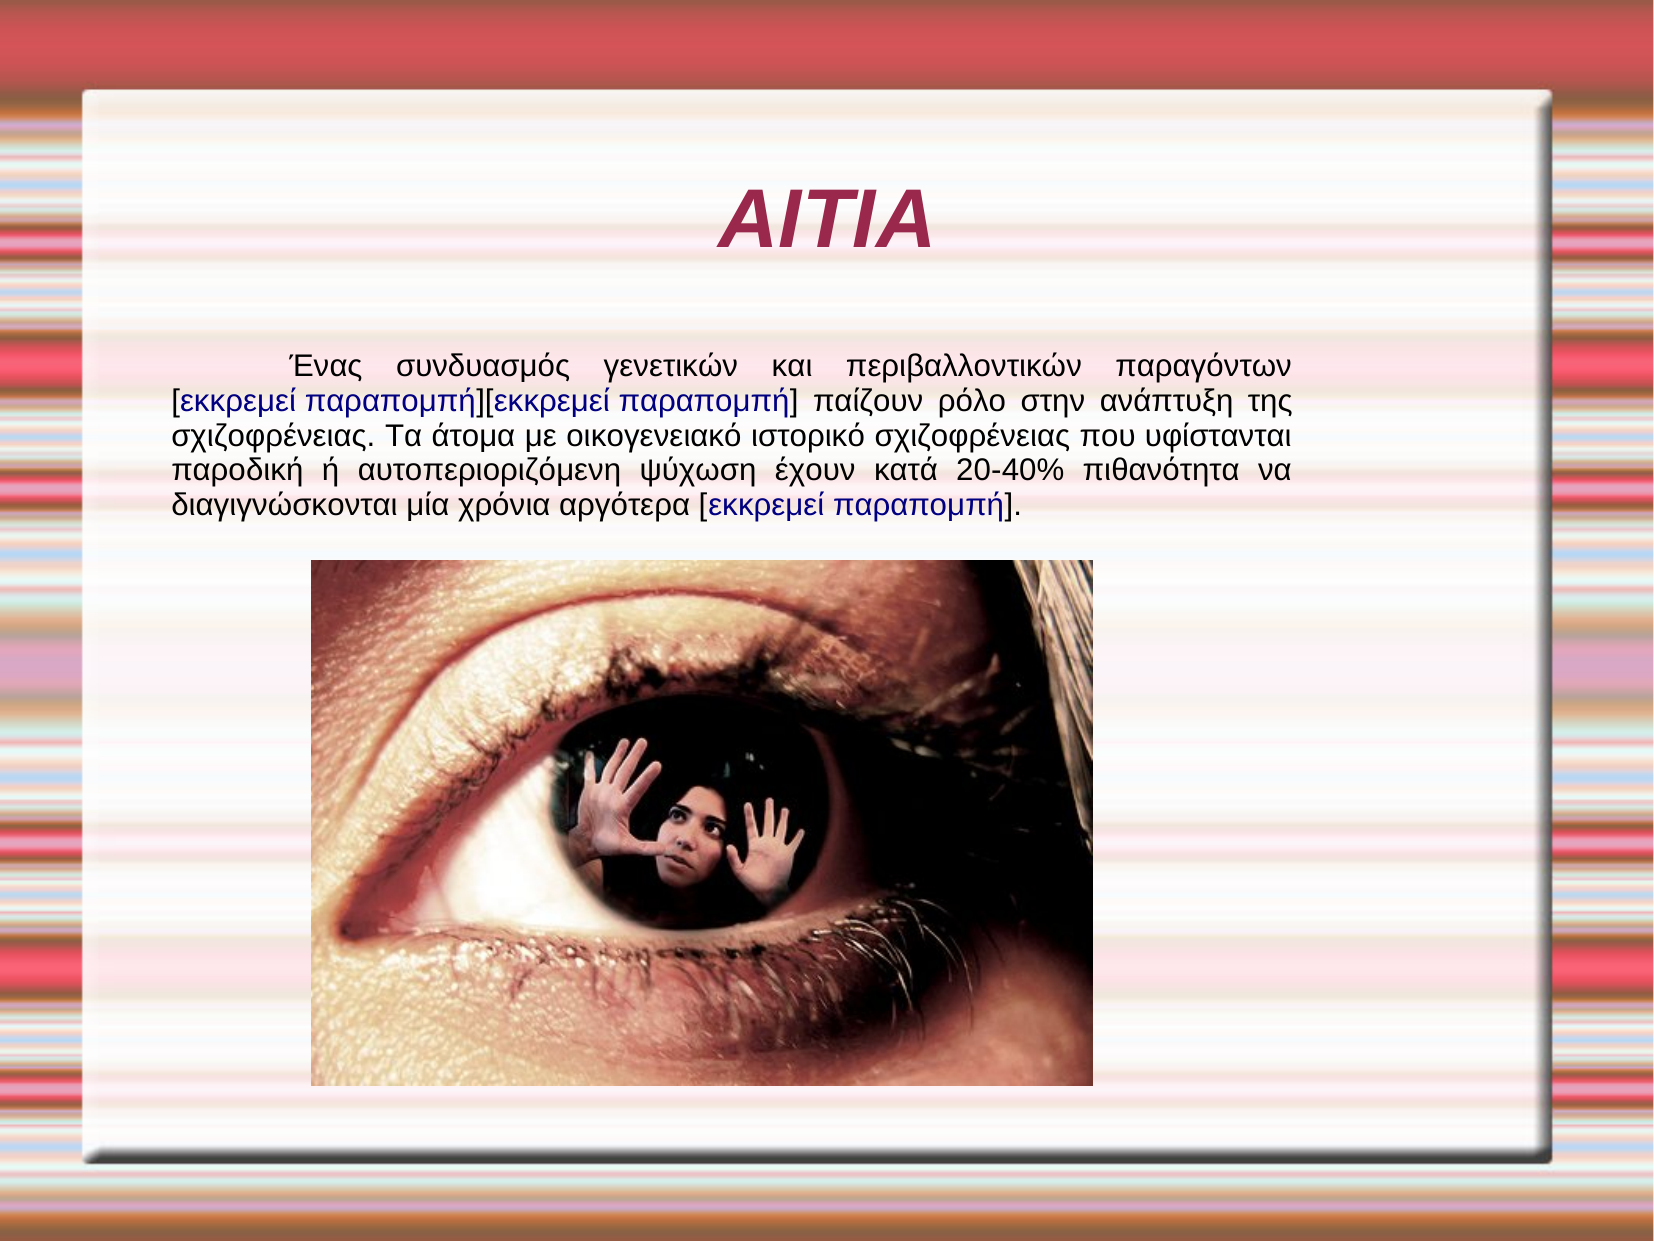

# ΑΙΤΙΑ
	Ένας συνδυασμός γενετικών και περιβαλλοντικών παραγόντων
[εκκρεμεί παραπομπή][εκκρεμεί παραπομπή] παίζουν ρόλο στην ανάπτυξη της σχιζοφρένειας. Τα άτομα με οικογενειακό ιστορικό σχιζοφρένειας που υφίστανται παροδική ή αυτοπεριοριζόμενη ψύχωση έχουν κατά 20-40% πιθανότητα να διαγιγνώσκονται μία χρόνια αργότερα [εκκρεμεί παραπομπή].